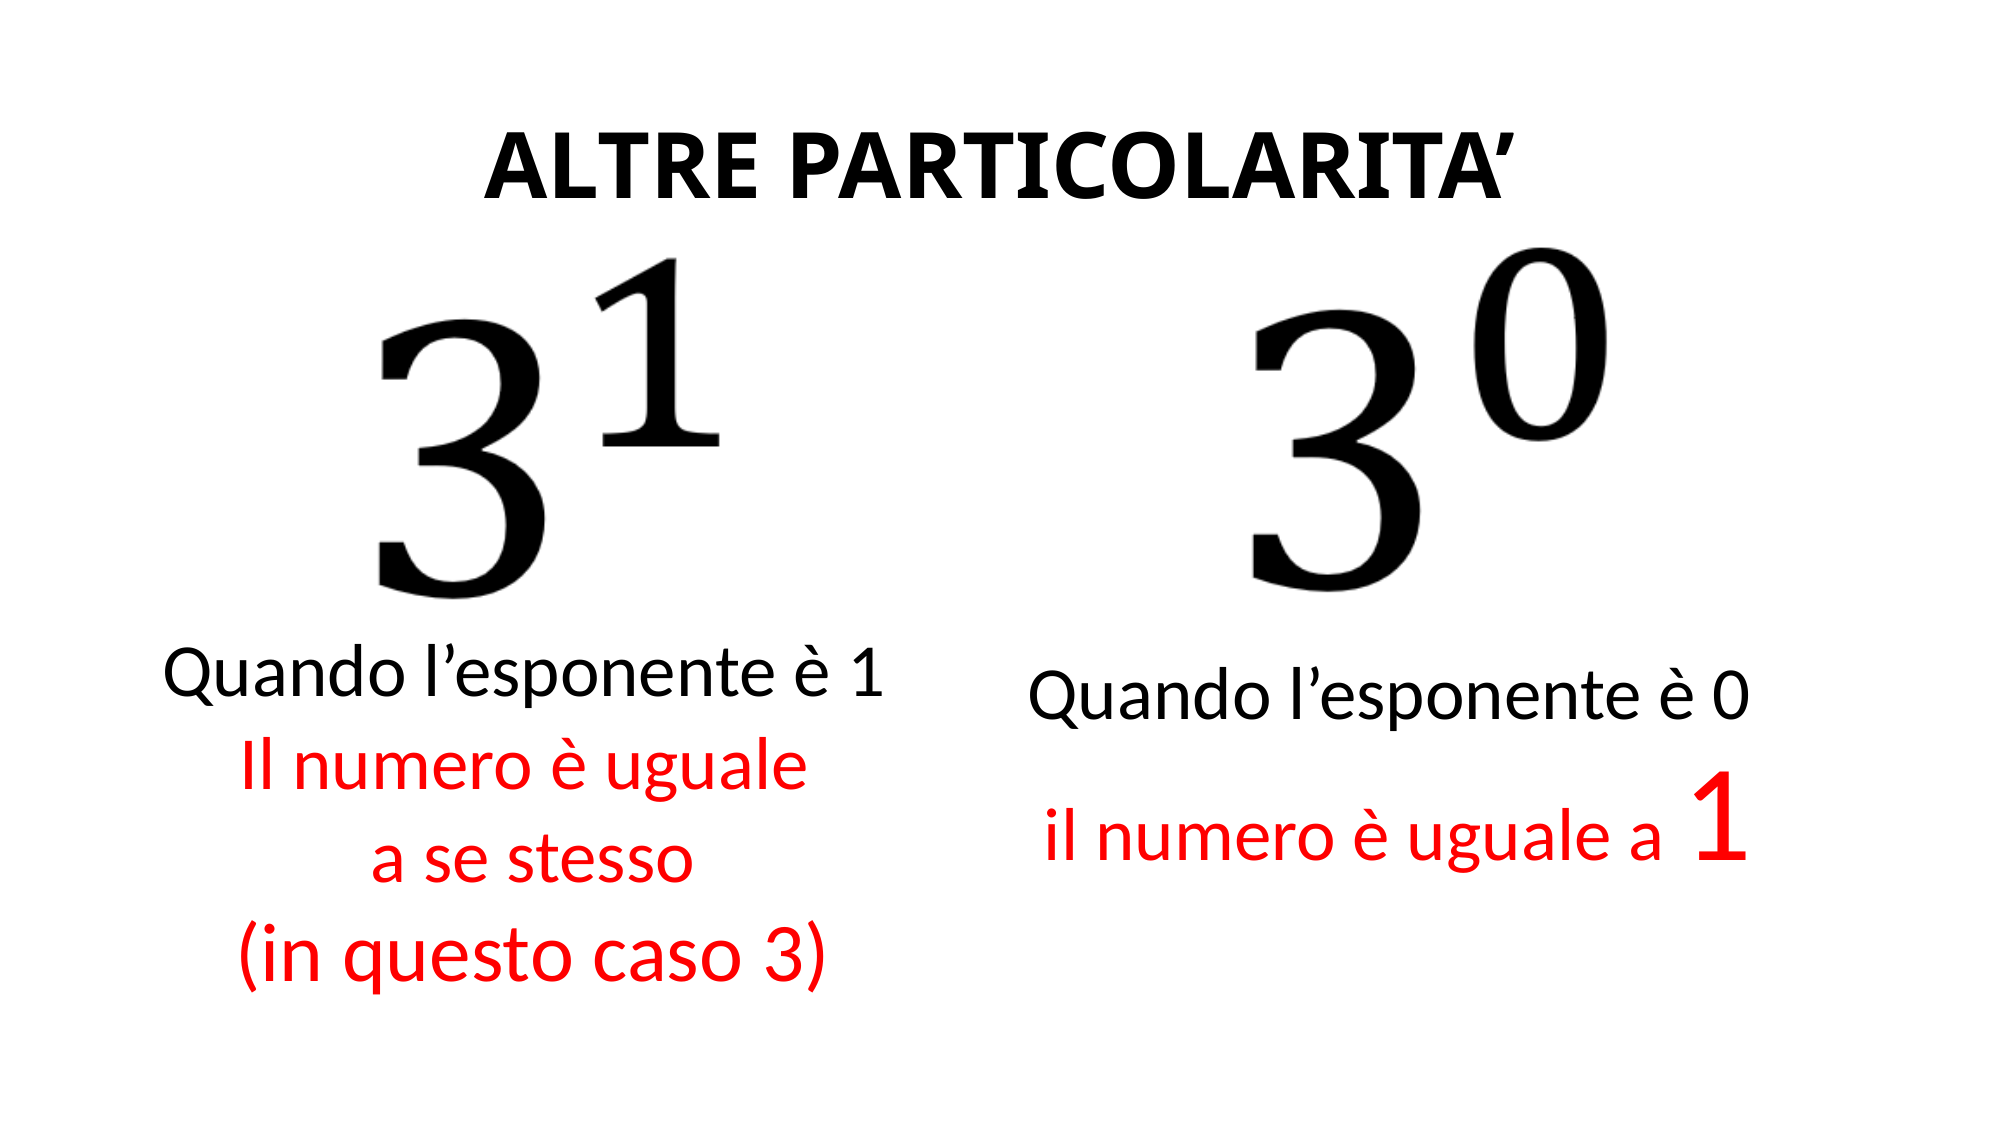

# ALTRE PARTICOLARITA’
Quando l’esponente è 1
Il numero è uguale
a se stesso
(in questo caso 3)
Quando l’esponente è 0
il numero è uguale a 1